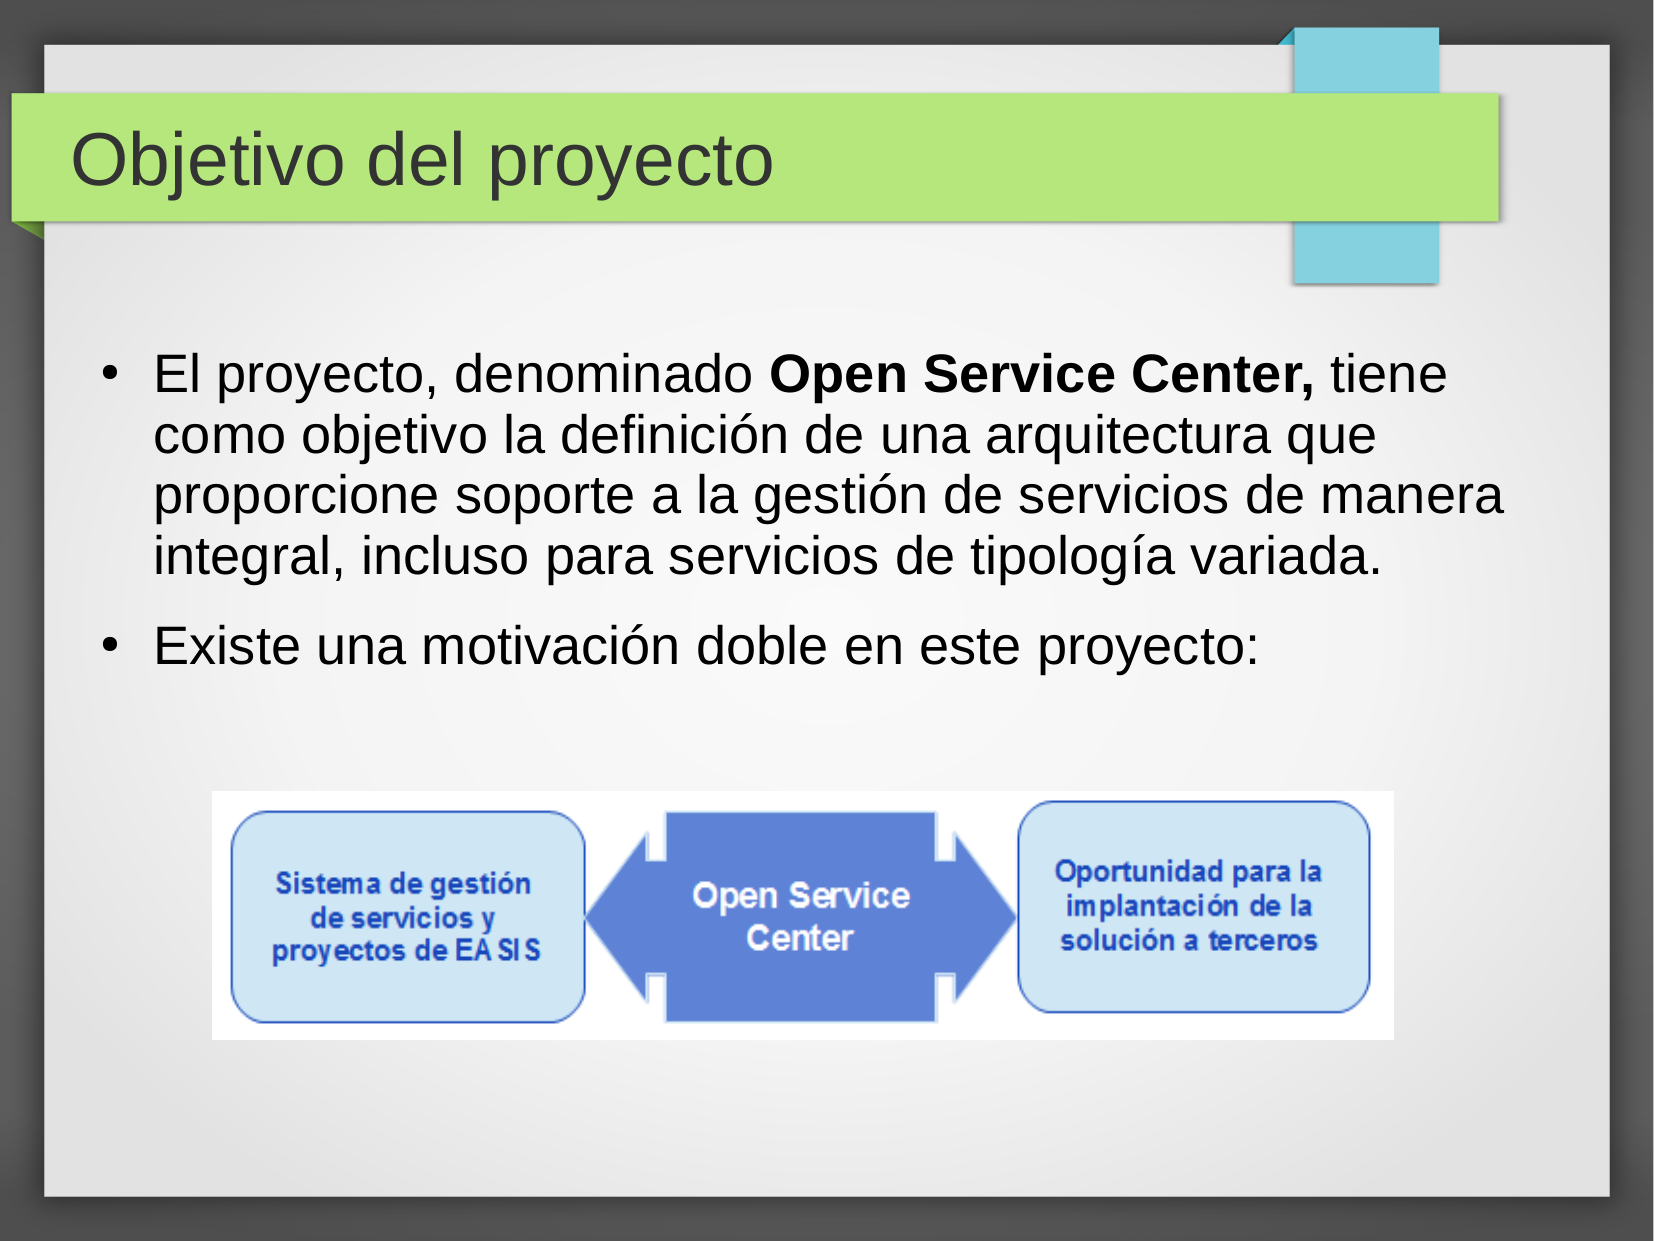

# Objetivo del proyecto
El proyecto, denominado Open Service Center, tiene como objetivo la definición de una arquitectura que proporcione soporte a la gestión de servicios de manera integral, incluso para servicios de tipología variada.
Existe una motivación doble en este proyecto: